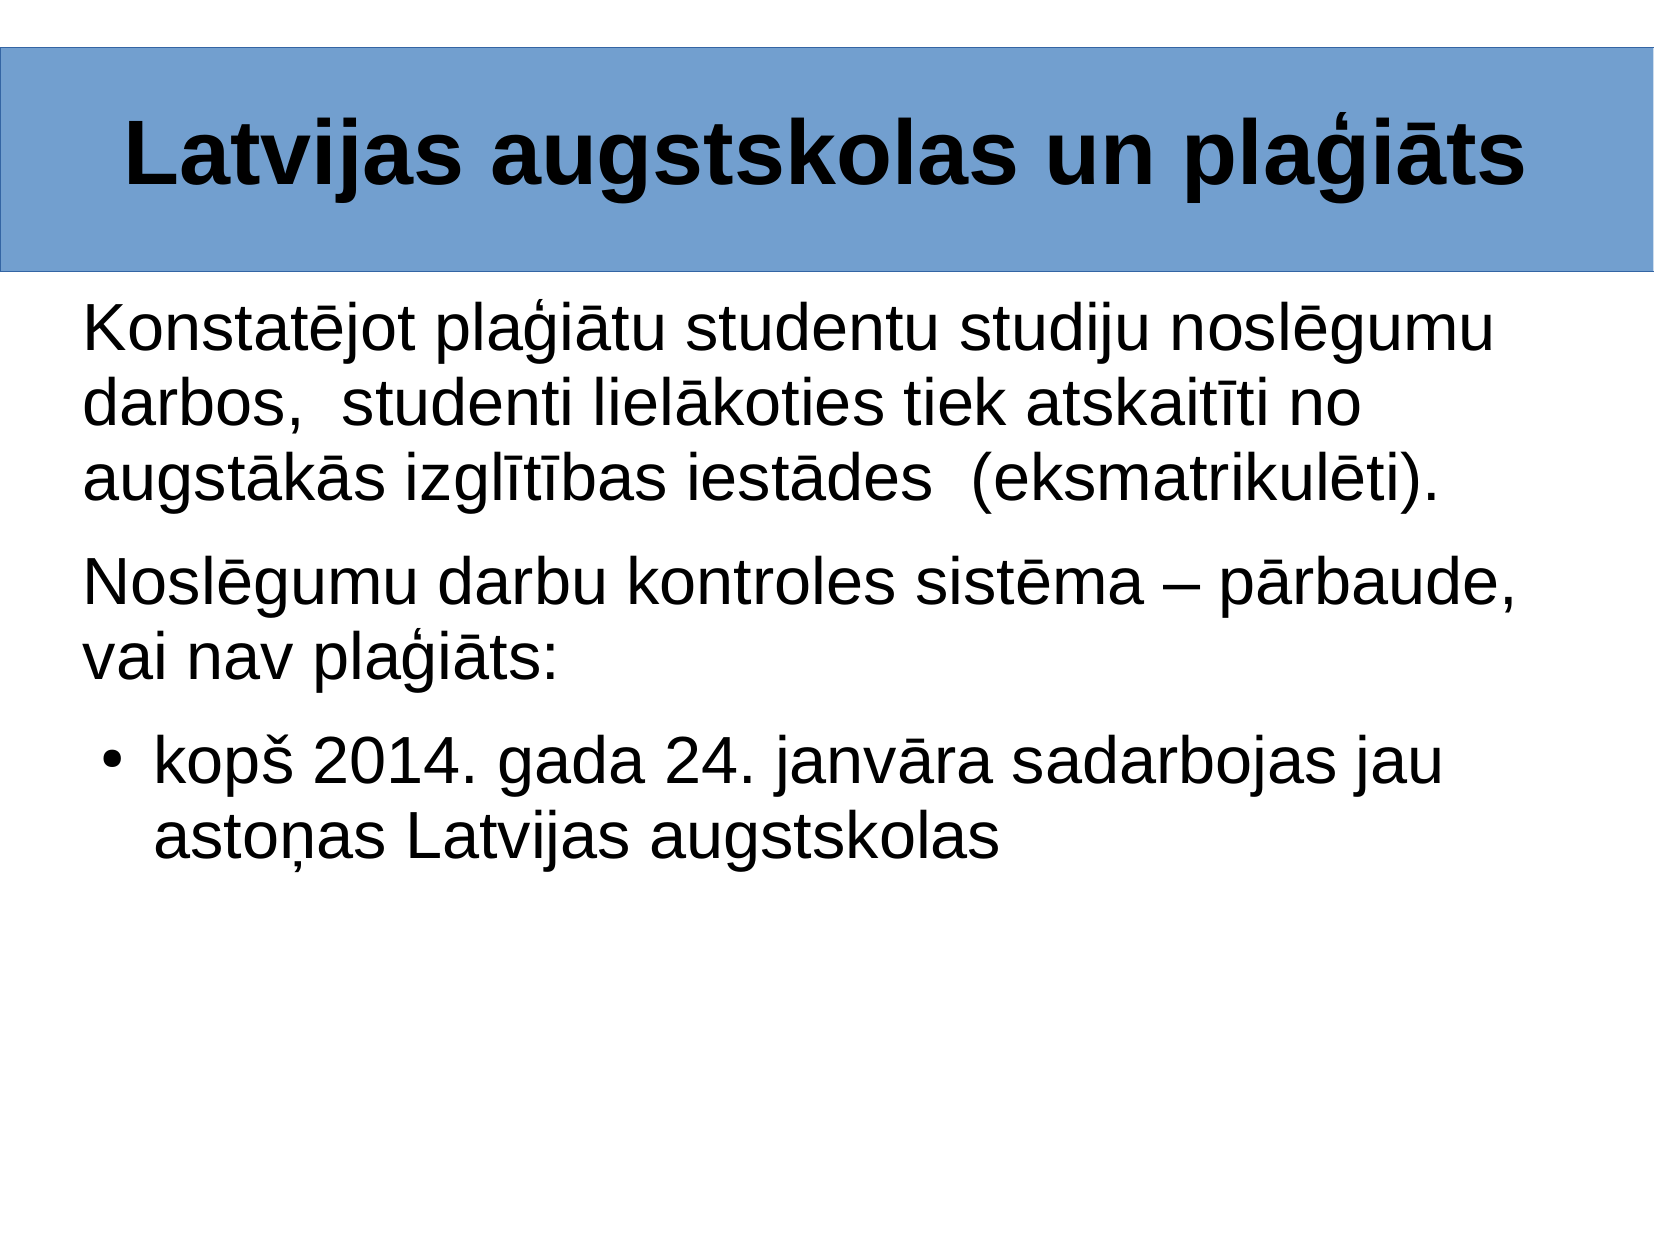

# Latvijas augstskolas un plaģiāts
Konstatējot plaģiātu studentu studiju noslēgumu darbos, studenti lielākoties tiek atskaitīti no augstākās izglītības iestādes (eksmatrikulēti).
Noslēgumu darbu kontroles sistēma – pārbaude, vai nav plaģiāts:
kopš 2014. gada 24. janvāra sadarbojas jau astoņas Latvijas augstskolas